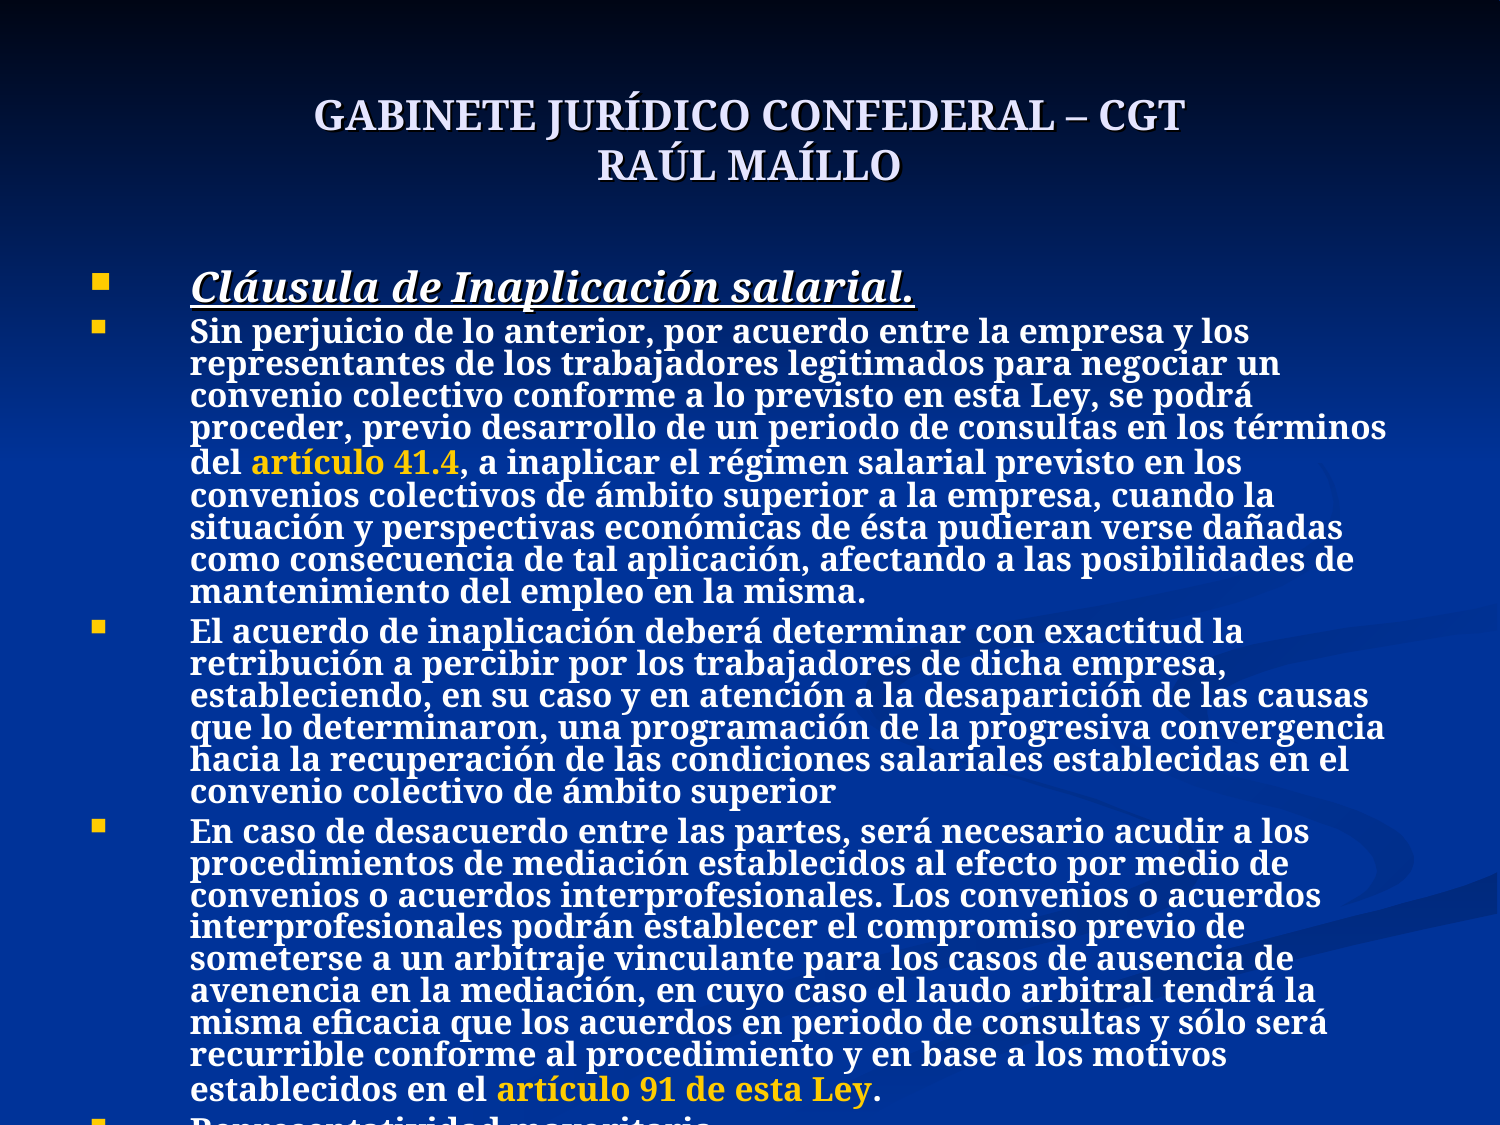

# GABINETE JURÍDICO CONFEDERAL – CGT RAÚL MAÍLLO
Cláusula de Inaplicación salarial.
Sin perjuicio de lo anterior, por acuerdo entre la empresa y los representantes de los trabajadores legitimados para negociar un convenio colectivo conforme a lo previsto en esta Ley, se podrá proceder, previo desarrollo de un periodo de consultas en los términos del artículo 41.4, a inaplicar el régimen salarial previsto en los convenios colectivos de ámbito superior a la empresa, cuando la situación y perspectivas económicas de ésta pudieran verse dañadas como consecuencia de tal aplicación, afectando a las posibilidades de mantenimiento del empleo en la misma.
El acuerdo de inaplicación deberá determinar con exactitud la retribución a percibir por los trabajadores de dicha empresa, estableciendo, en su caso y en atención a la desaparición de las causas que lo determinaron, una programación de la progresiva convergencia hacia la recuperación de las condiciones salariales establecidas en el convenio colectivo de ámbito superior
En caso de desacuerdo entre las partes, será necesario acudir a los procedimientos de mediación establecidos al efecto por medio de convenios o acuerdos interprofesionales. Los convenios o acuerdos interprofesionales podrán establecer el compromiso previo de someterse a un arbitraje vinculante para los casos de ausencia de avenencia en la mediación, en cuyo caso el laudo arbitral tendrá la misma eficacia que los acuerdos en periodo de consultas y sólo será recurrible conforme al procedimiento y en base a los motivos establecidos en el artículo 91 de esta Ley.
Representatividad mayoritaria.